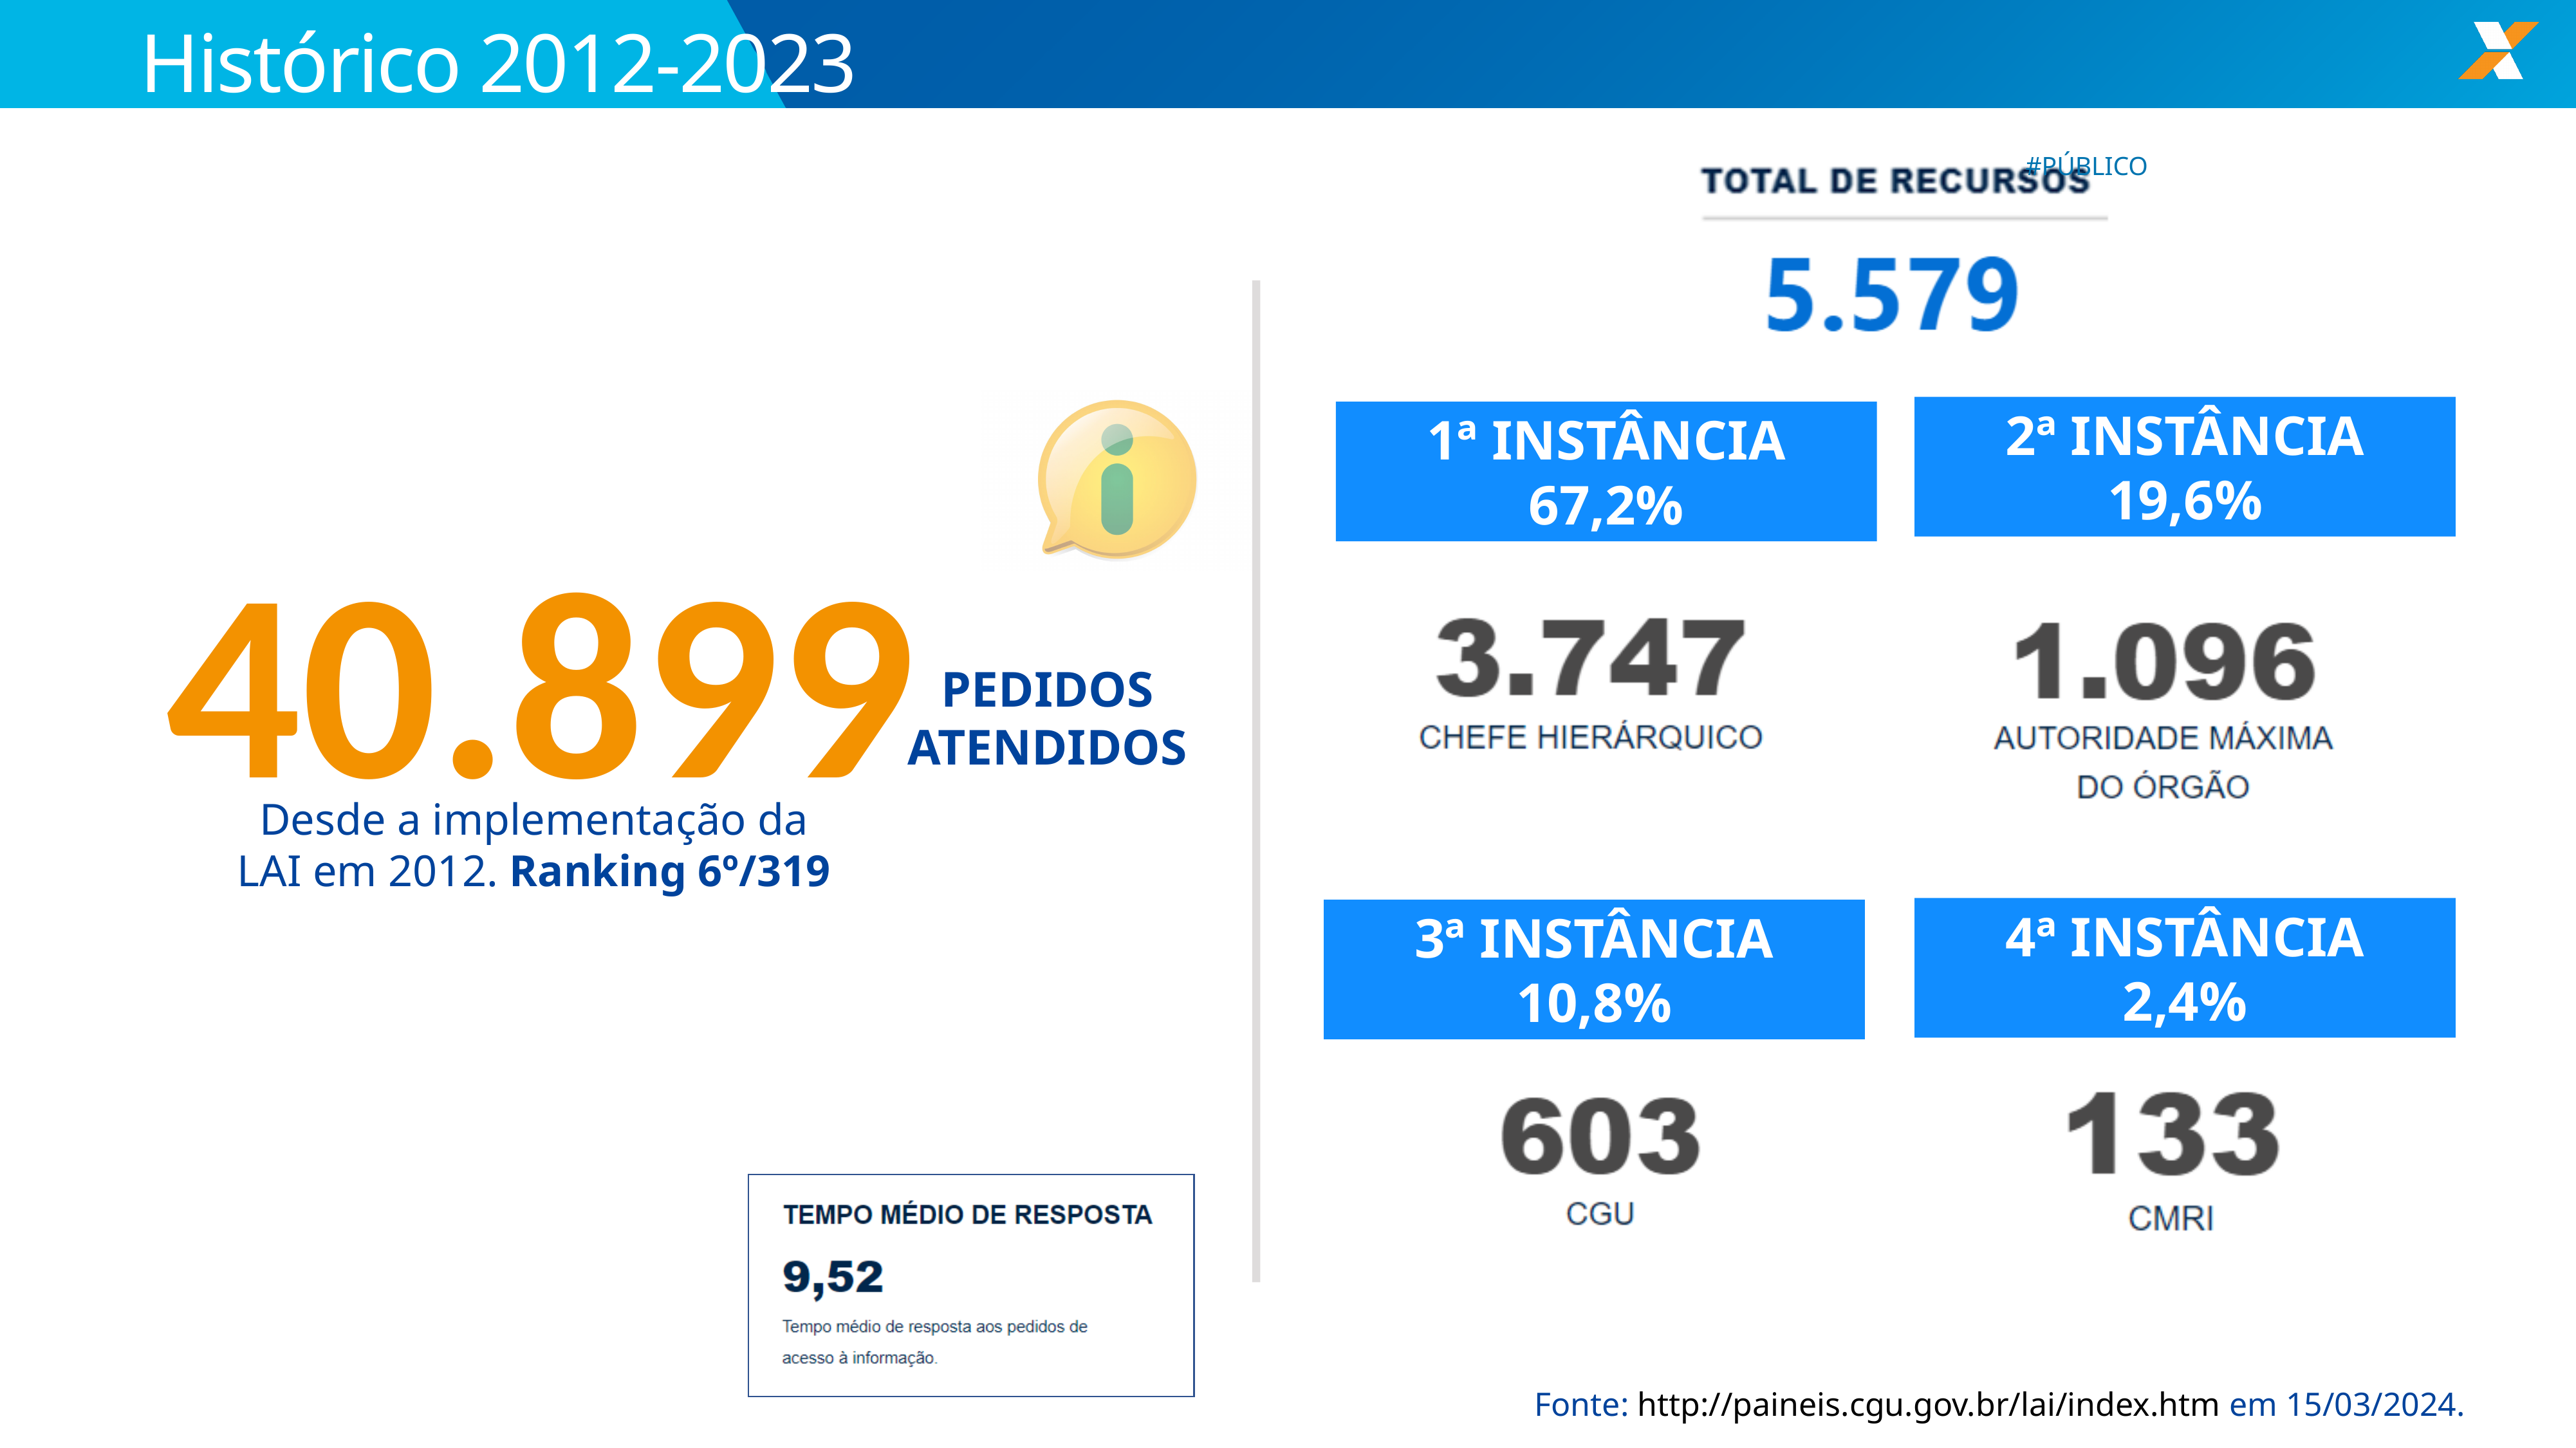

Histórico 2012-2023
#PÚBLICO
2ª INSTÂNCIA
19,6%
1ª INSTÂNCIA
67,2%
40.899
PEDIDOS
ATENDIDOS
Desde a implementação da LAI em 2012. Ranking 6º/319
4ª INSTÂNCIA
2,4%
3ª INSTÂNCIA
10,8%
Fonte: http://paineis.cgu.gov.br/lai/index.htm em 15/03/2024.